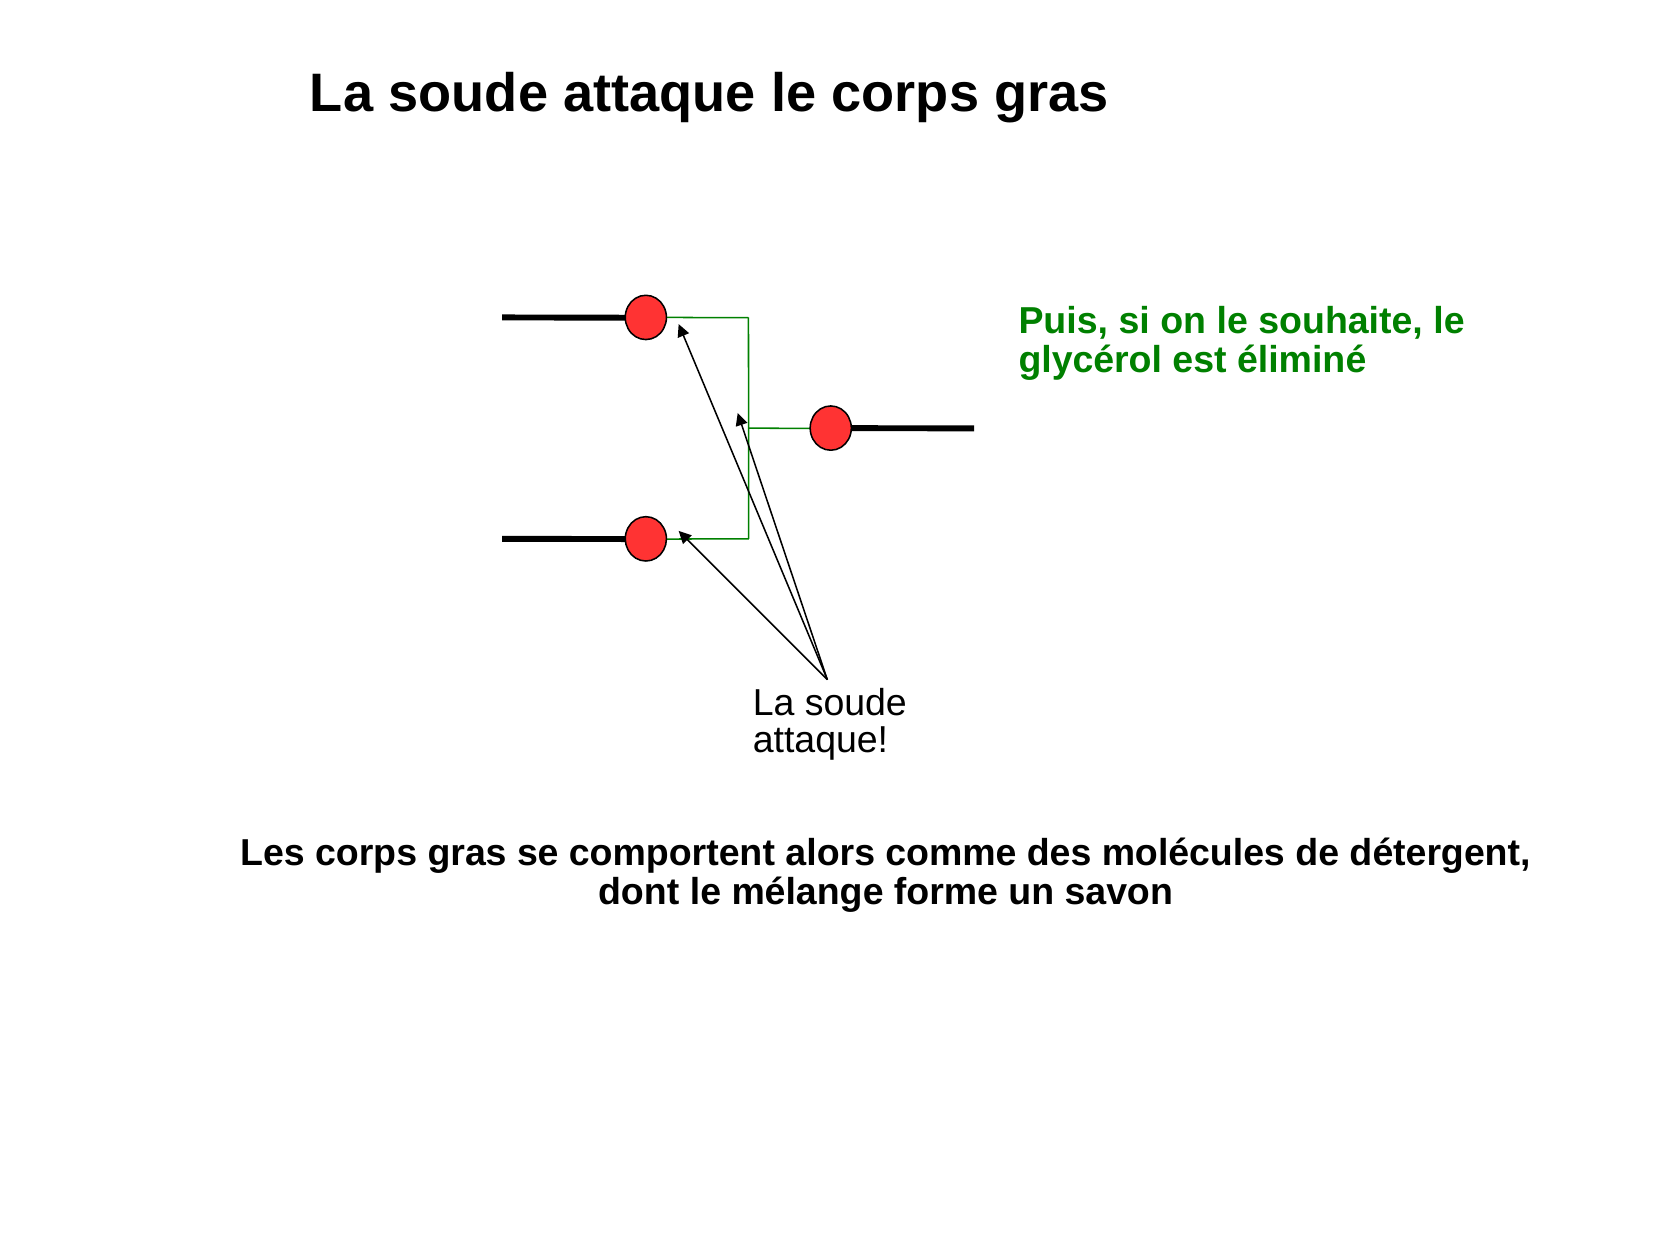

La soude attaque le corps gras
Puis, si on le souhaite, le glycérol est éliminé
La soude attaque!
Les corps gras se comportent alors comme des molécules de détergent,
dont le mélange forme un savon